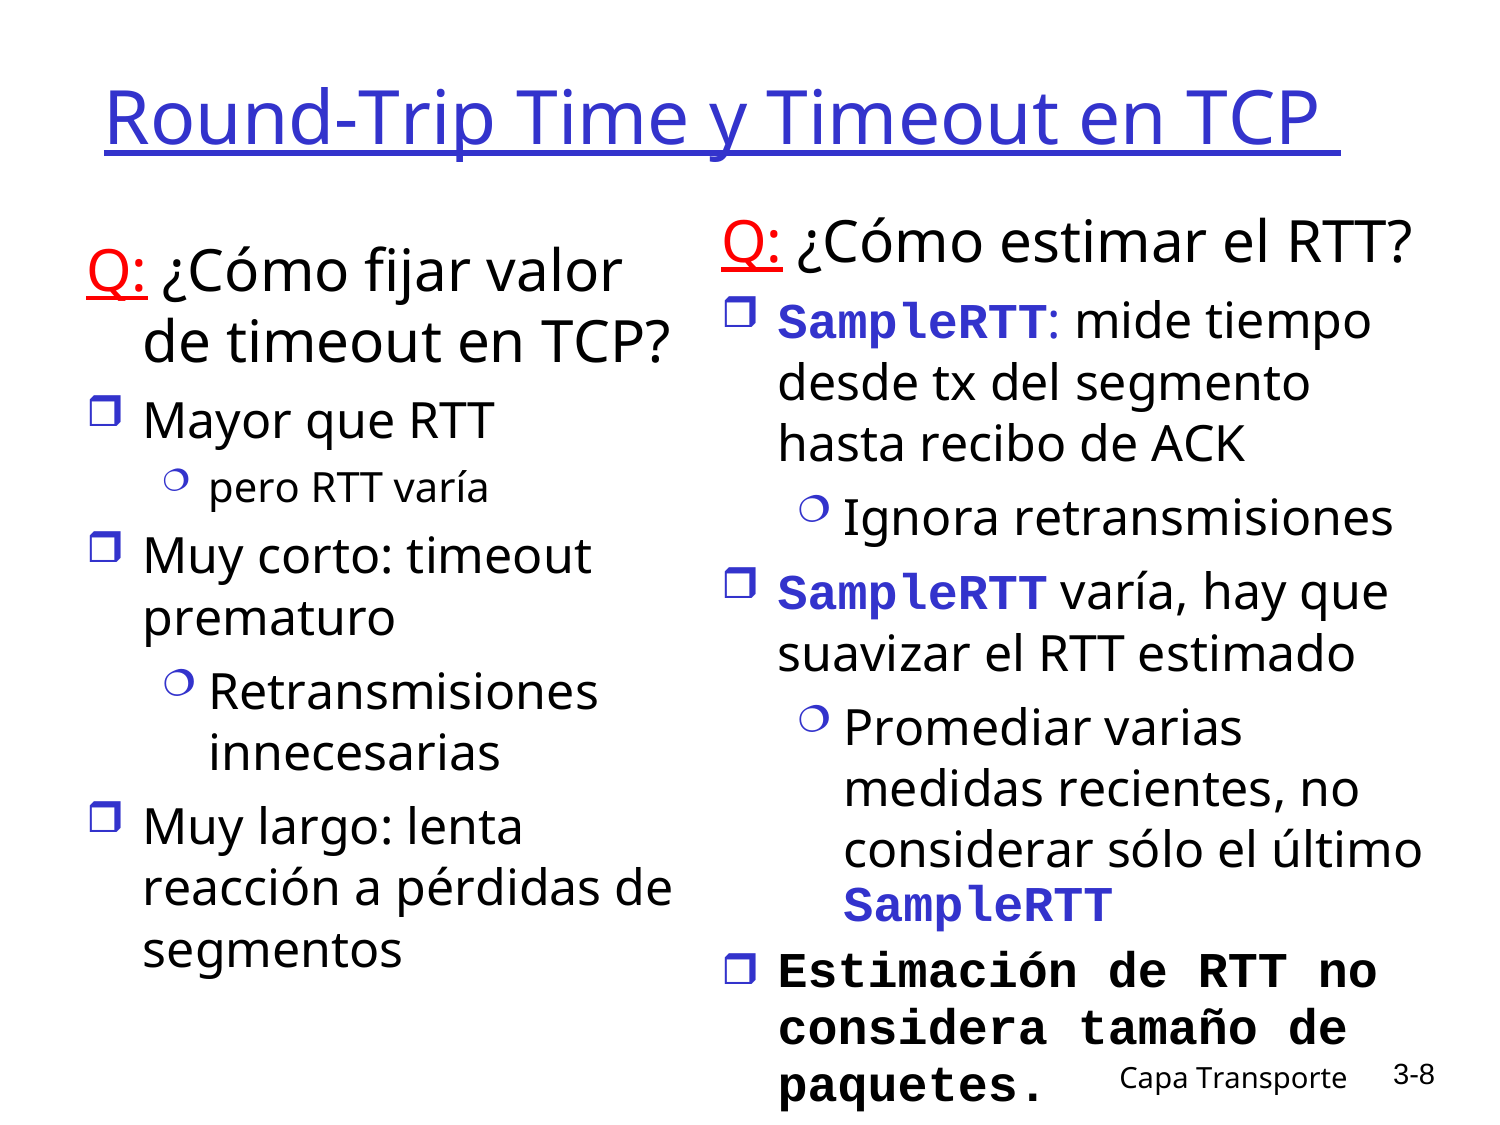

# Round-Trip Time y Timeout en TCP
Q: ¿Cómo estimar el RTT?
SampleRTT: mide tiempo desde tx del segmento hasta recibo de ACK
Ignora retransmisiones
SampleRTT varía, hay que suavizar el RTT estimado
Promediar varias medidas recientes, no considerar sólo el último SampleRTT
Estimación de RTT no considera tamaño de paquetes.
Q: ¿Cómo fijar valor de timeout en TCP?
Mayor que RTT
pero RTT varía
Muy corto: timeout prematuro
Retransmisiones innecesarias
Muy largo: lenta reacción a pérdidas de segmentos
8